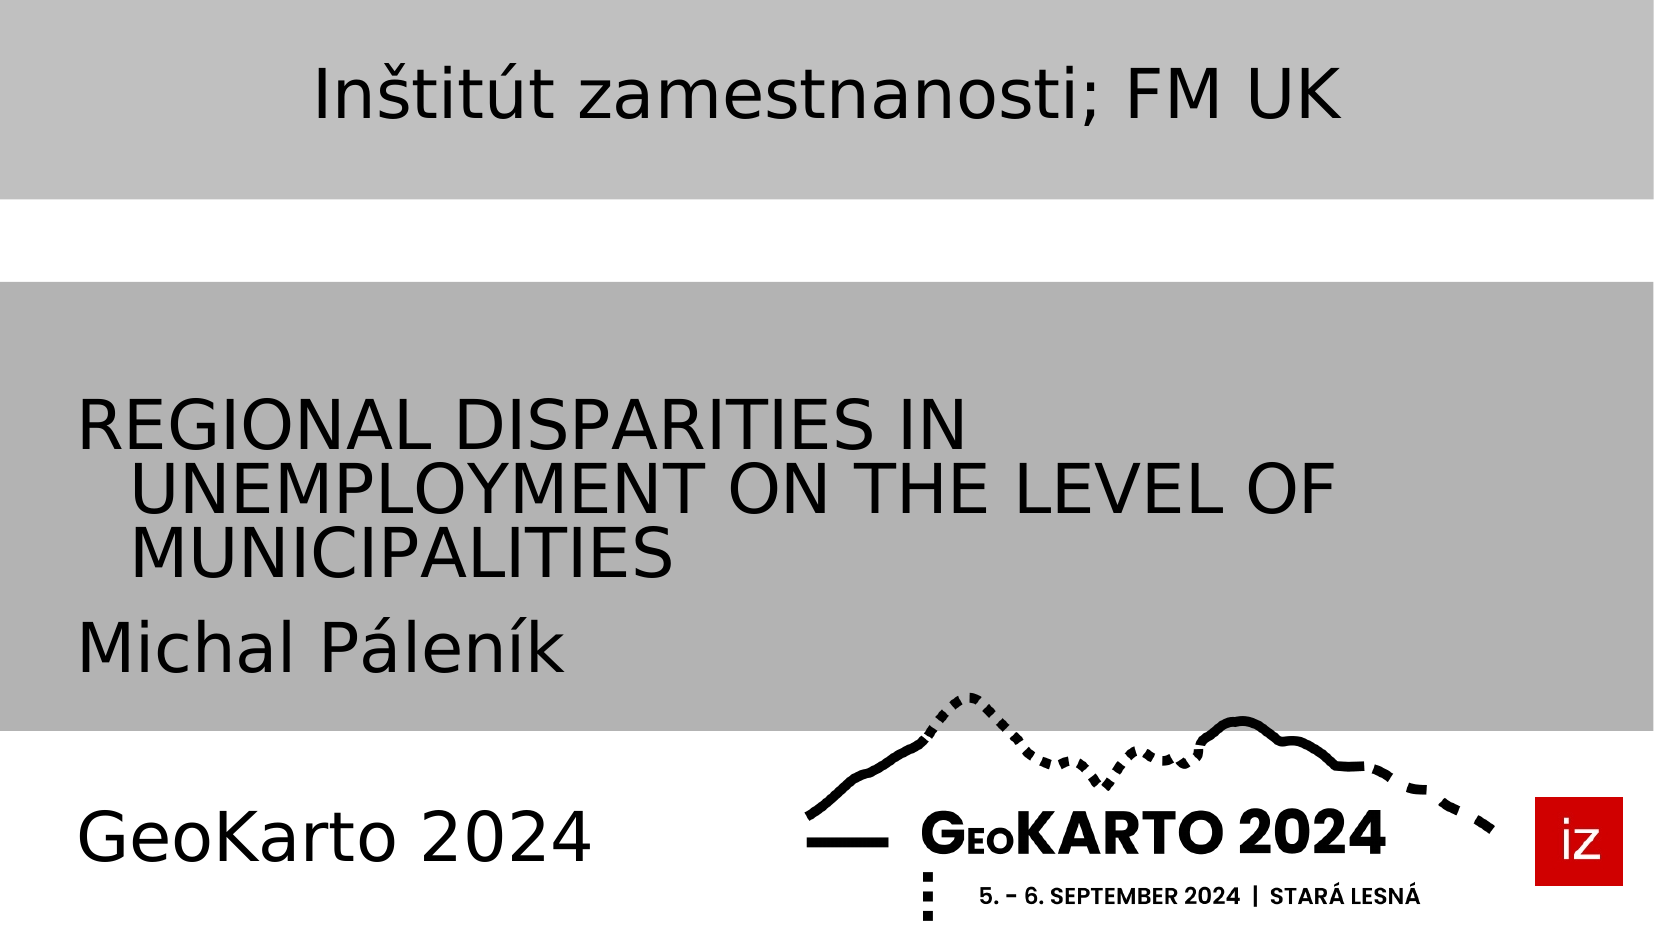

# Inštitút zamestnanosti; FM UK
REGIONAL DISPARITIES IN UNEMPLOYMENT ON THE LEVEL OF MUNICIPALITIES
Michal Páleník
GeoKarto 2024